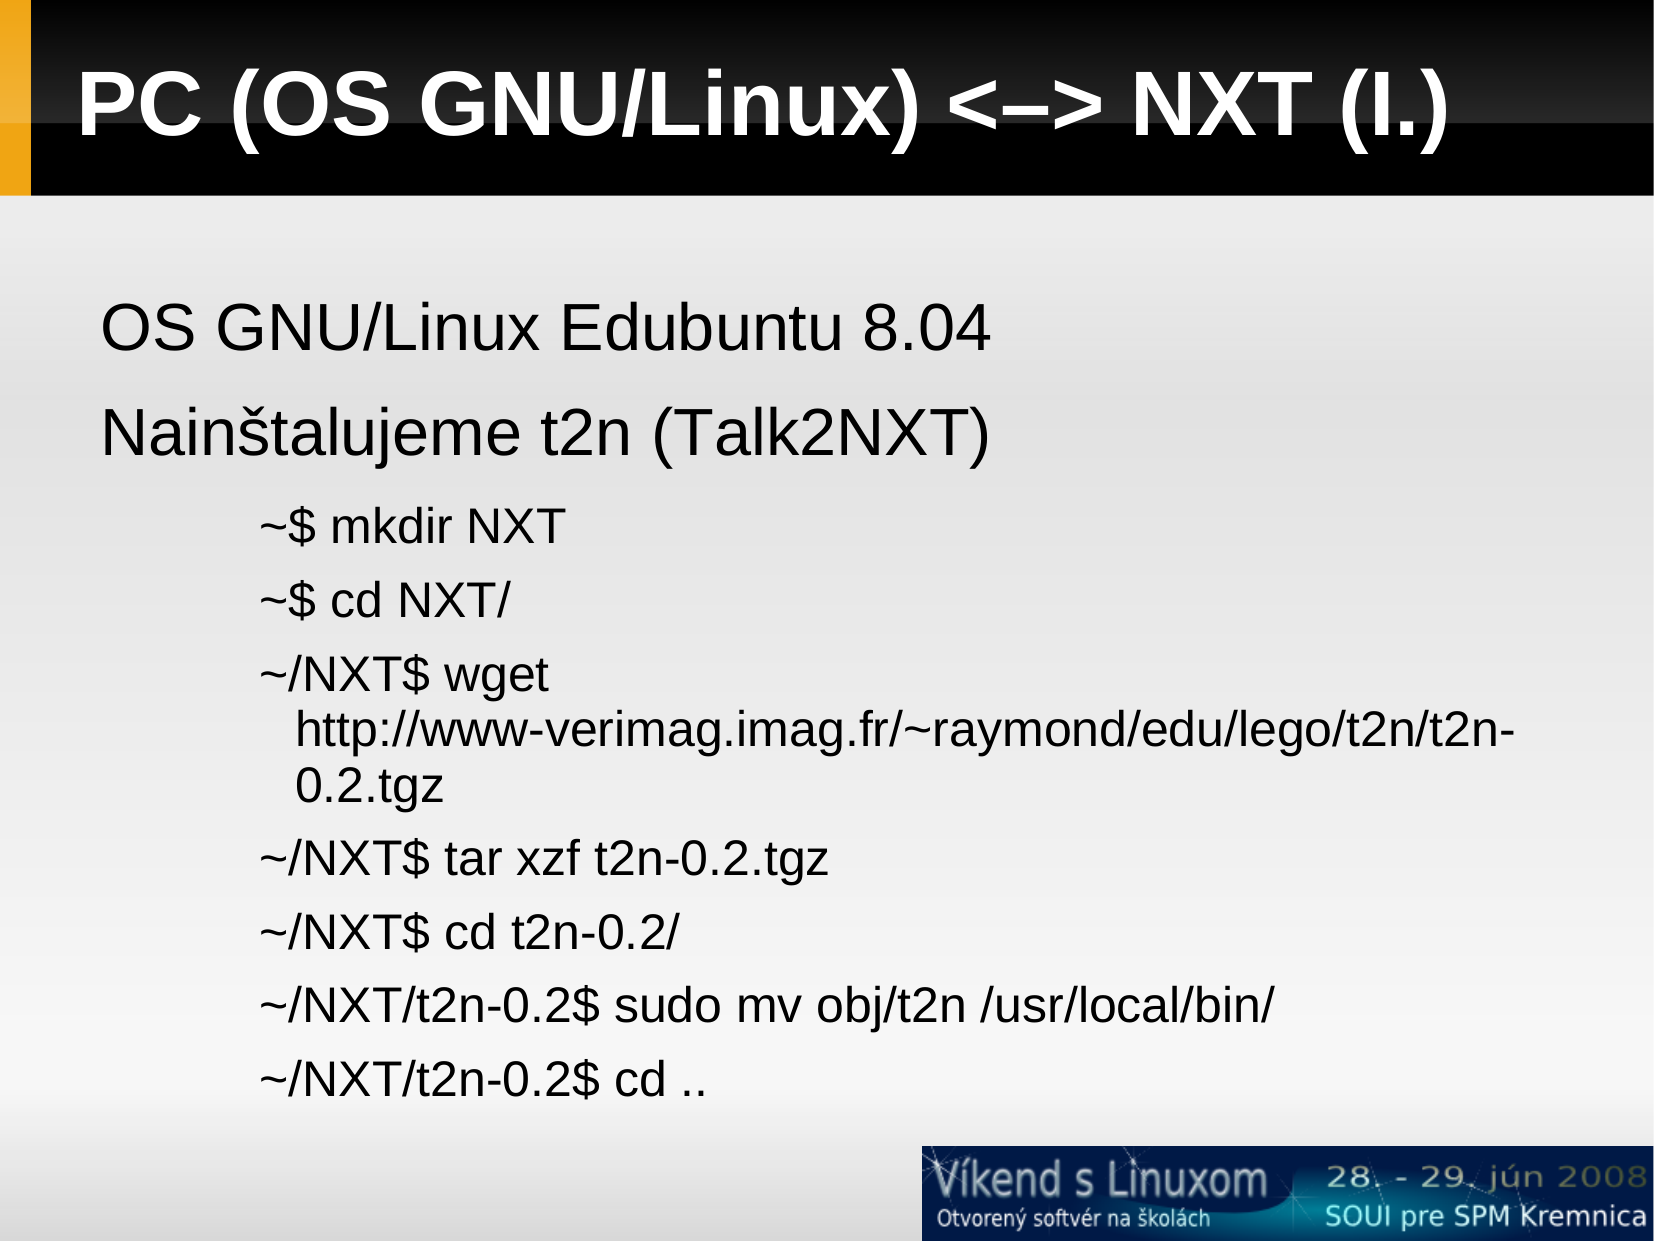

# PC (OS GNU/Linux) <–> NXT (I.)
OS GNU/Linux Edubuntu 8.04
Nainštalujeme t2n (Talk2NXT)
~$ mkdir NXT
~$ cd NXT/
~/NXT$ wget http://www-verimag.imag.fr/~raymond/edu/lego/t2n/t2n-0.2.tgz
~/NXT$ tar xzf t2n-0.2.tgz
~/NXT$ cd t2n-0.2/
~/NXT/t2n-0.2$ sudo mv obj/t2n /usr/local/bin/
~/NXT/t2n-0.2$ cd ..